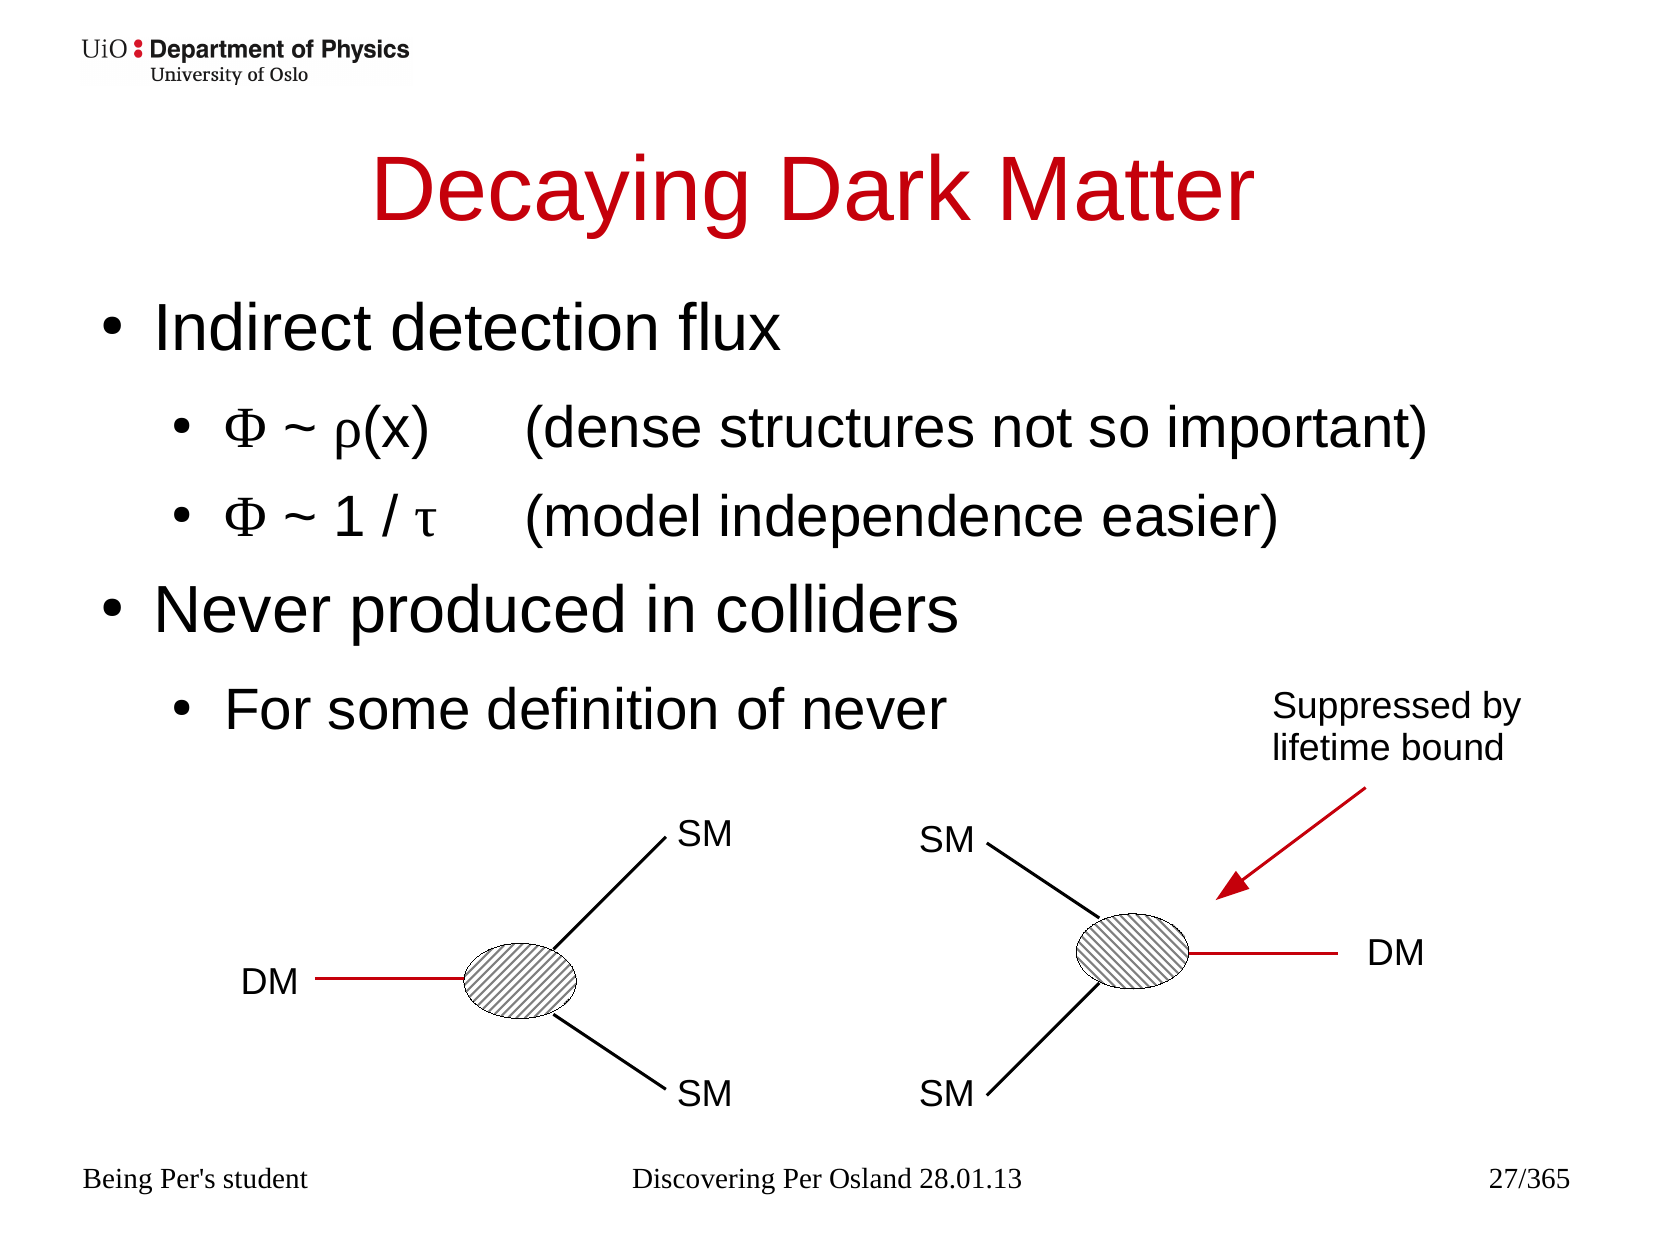

# Decaying Dark Matter
Indirect detection flux
Φ ~ ρ(x) 		(dense structures not so important)
Φ ~ 1 / τ		(model independence easier)
Never produced in colliders
For some definition of never
Suppressed by lifetime bound
SM
DM
SM
SM
DM
SM
Being Per's student
Discovering Per Osland 28.01.13
27